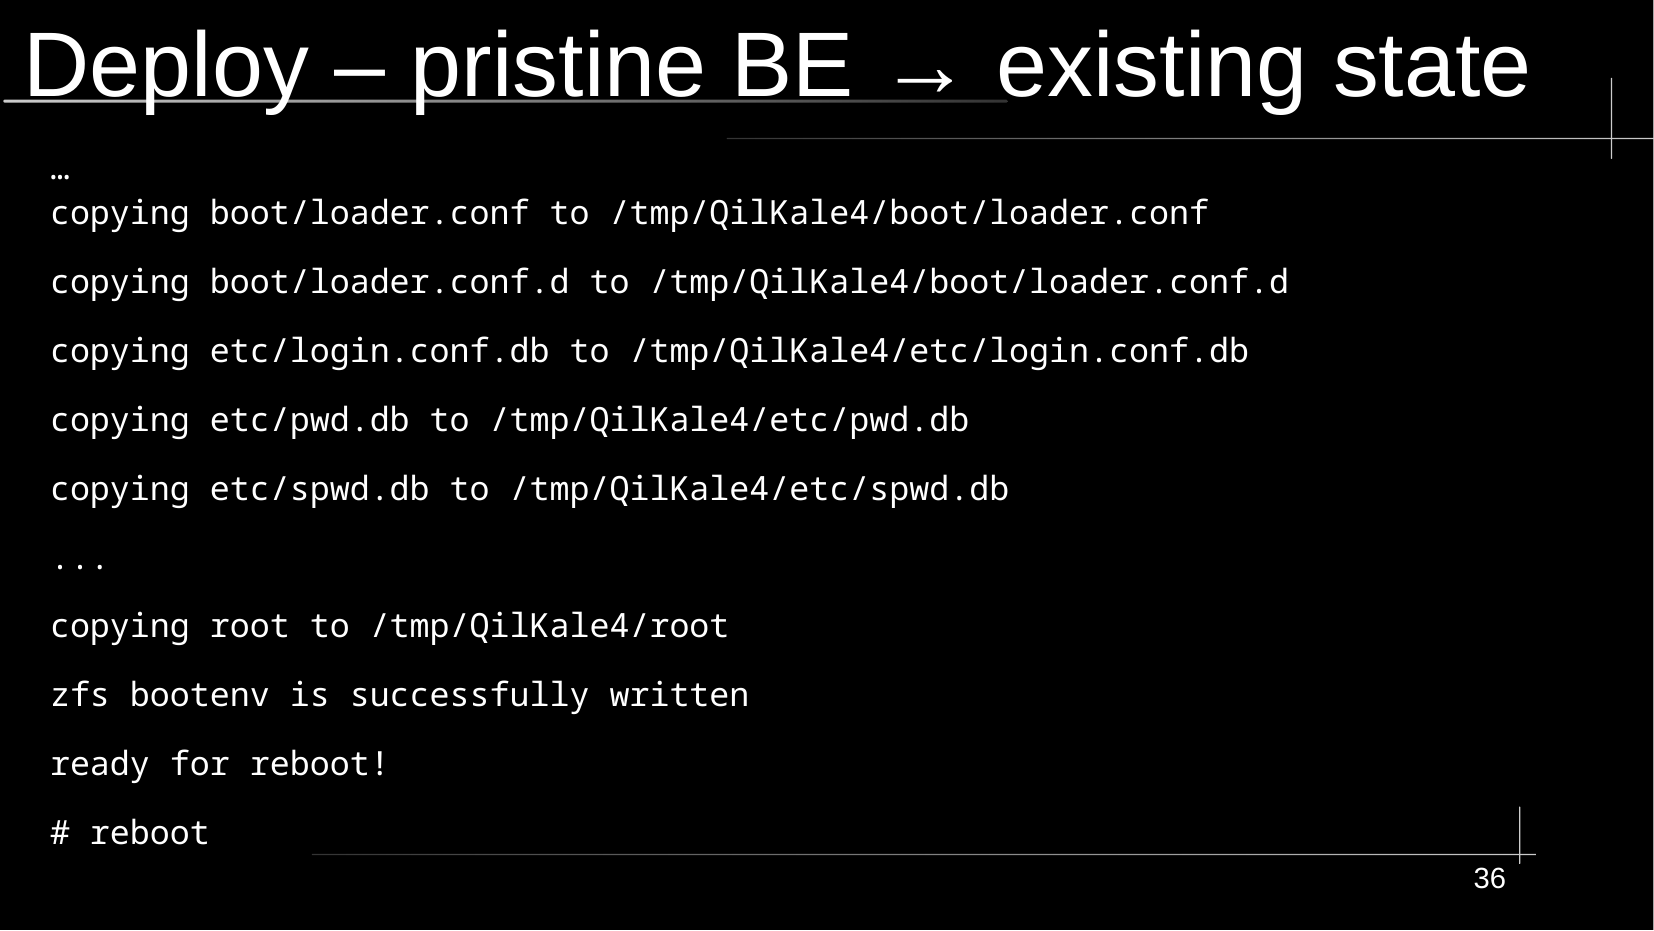

# Deploy – pristine BE → existing state
…
copying boot/loader.conf to /tmp/QilKale4/boot/loader.conf
copying boot/loader.conf.d to /tmp/QilKale4/boot/loader.conf.d
copying etc/login.conf.db to /tmp/QilKale4/etc/login.conf.db
copying etc/pwd.db to /tmp/QilKale4/etc/pwd.db
copying etc/spwd.db to /tmp/QilKale4/etc/spwd.db
...
copying root to /tmp/QilKale4/root
zfs bootenv is successfully written
ready for reboot!
# reboot
36